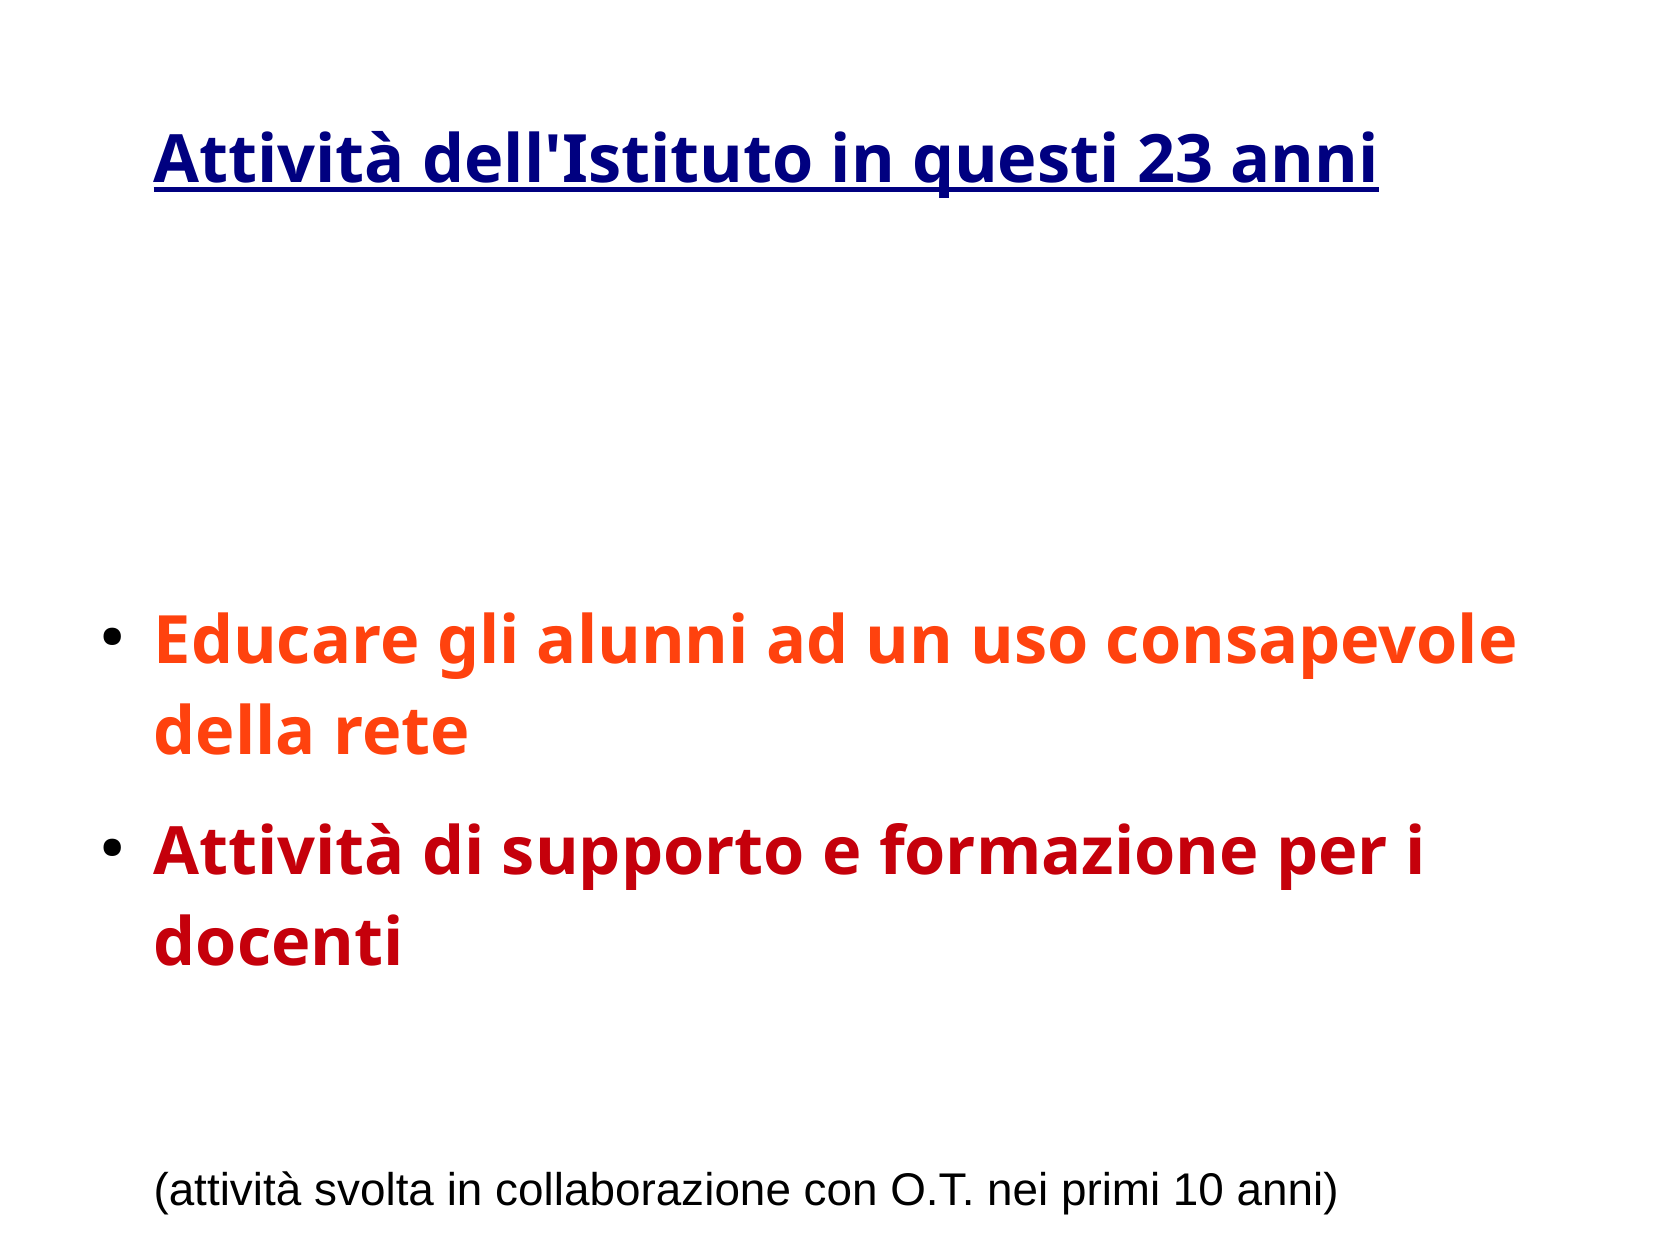

# Attività dell'Istituto in questi 23 anni
Educare gli alunni ad un uso consapevole della rete
Attività di supporto e formazione per i docenti
(attività svolta in collaborazione con O.T. nei primi 10 anni)